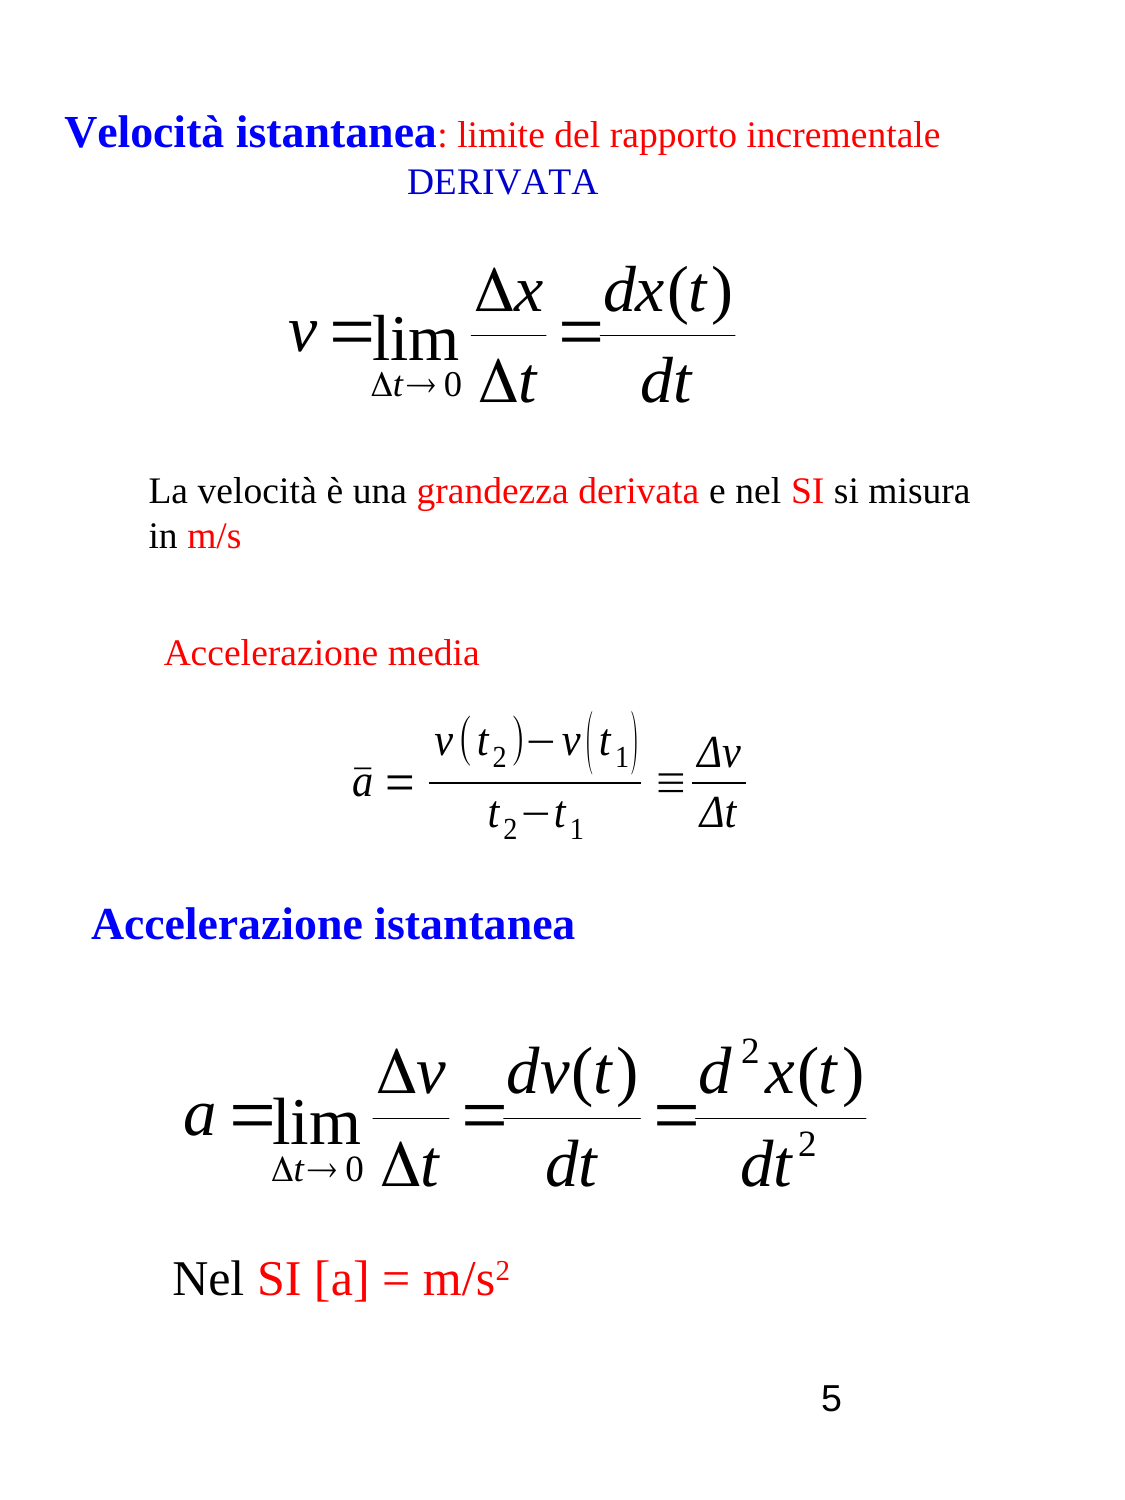

Velocità istantanea: limite del rapporto incrementale
DERIVATA
La velocità è una grandezza derivata e nel SI si misura
in m/s
Accelerazione media
Accelerazione istantanea
Nel SI [a] = m/s2
P1 Principi della Dinamica
5